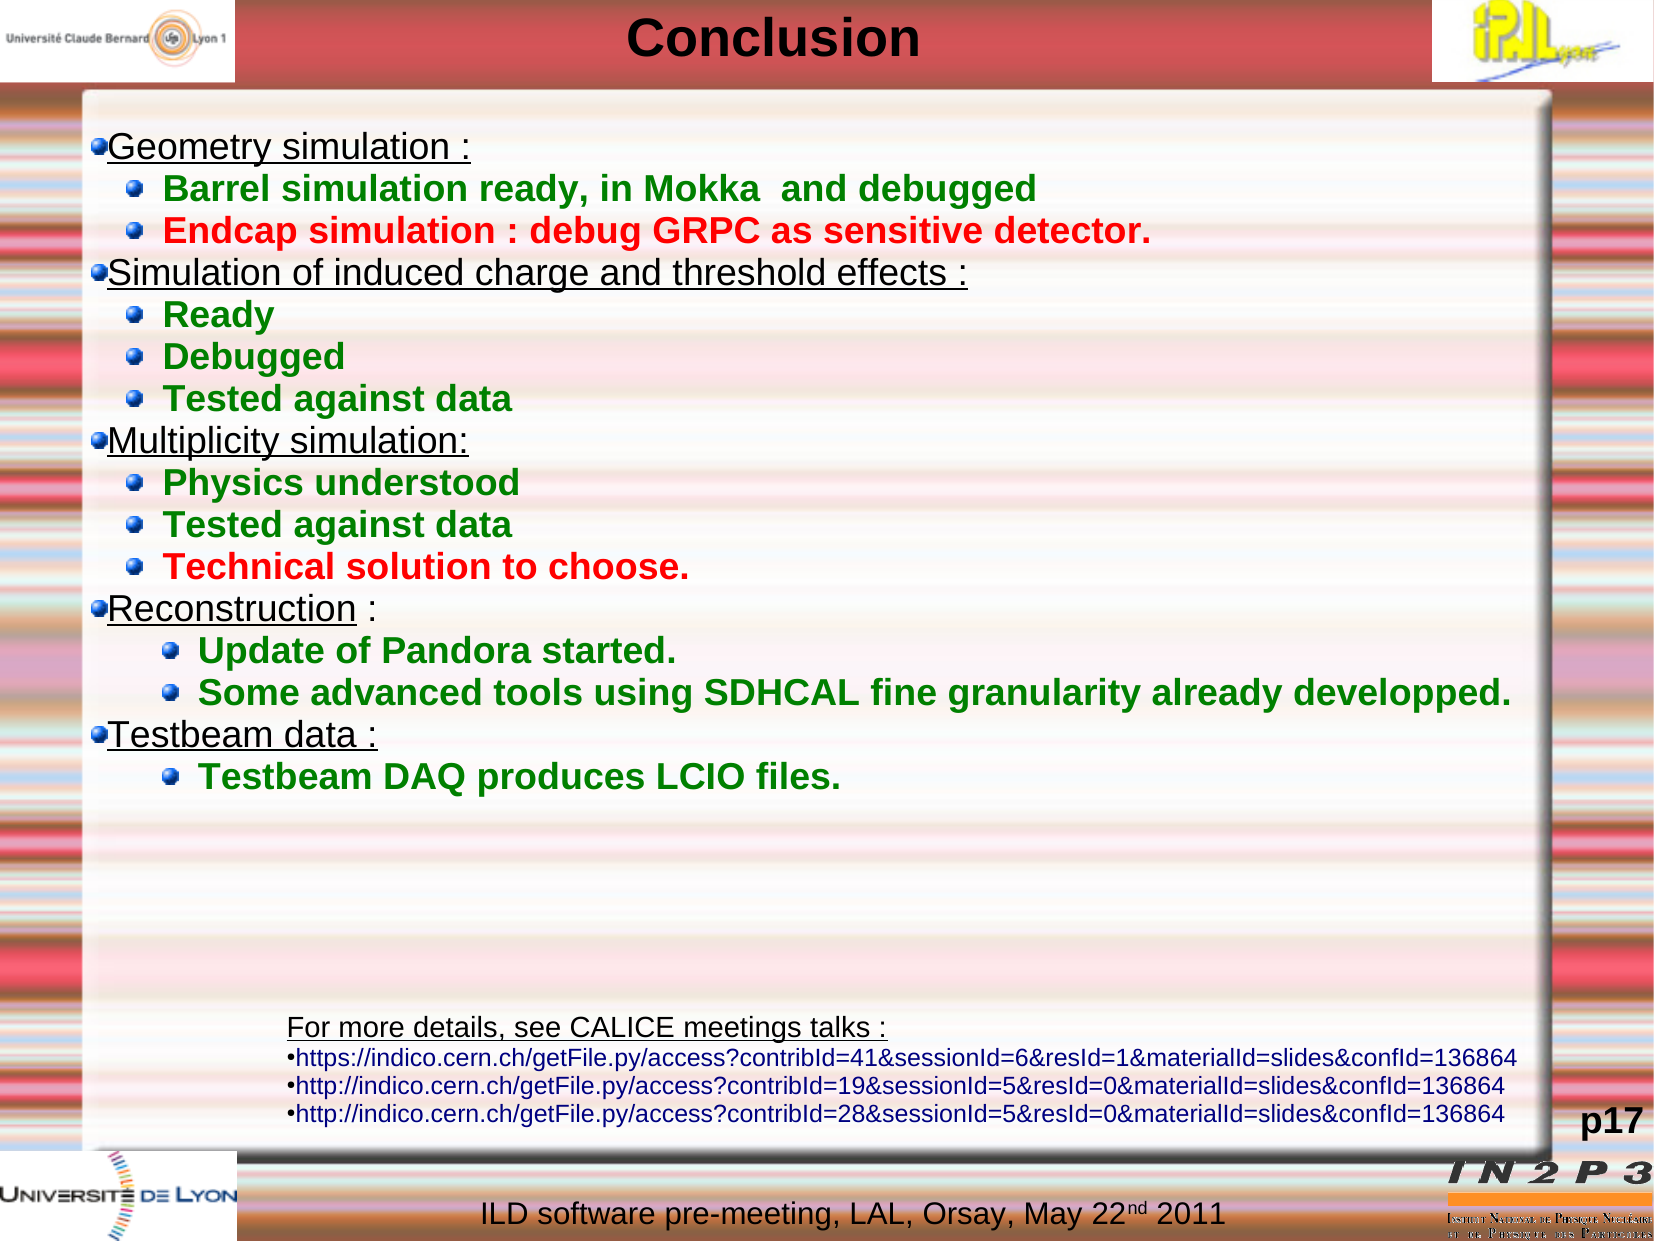

Conclusion
Geometry simulation :
Barrel simulation ready, in Mokka and debugged
Endcap simulation : debug GRPC as sensitive detector.
Simulation of induced charge and threshold effects :
Ready
Debugged
Tested against data
Multiplicity simulation:
Physics understood
Tested against data
Technical solution to choose.
Reconstruction :
Update of Pandora started.
Some advanced tools using SDHCAL fine granularity already developped.
Testbeam data :
Testbeam DAQ produces LCIO files.
For more details, see CALICE meetings talks :
https://indico.cern.ch/getFile.py/access?contribId=41&sessionId=6&resId=1&materialId=slides&confId=136864
http://indico.cern.ch/getFile.py/access?contribId=19&sessionId=5&resId=0&materialId=slides&confId=136864
http://indico.cern.ch/getFile.py/access?contribId=28&sessionId=5&resId=0&materialId=slides&confId=136864